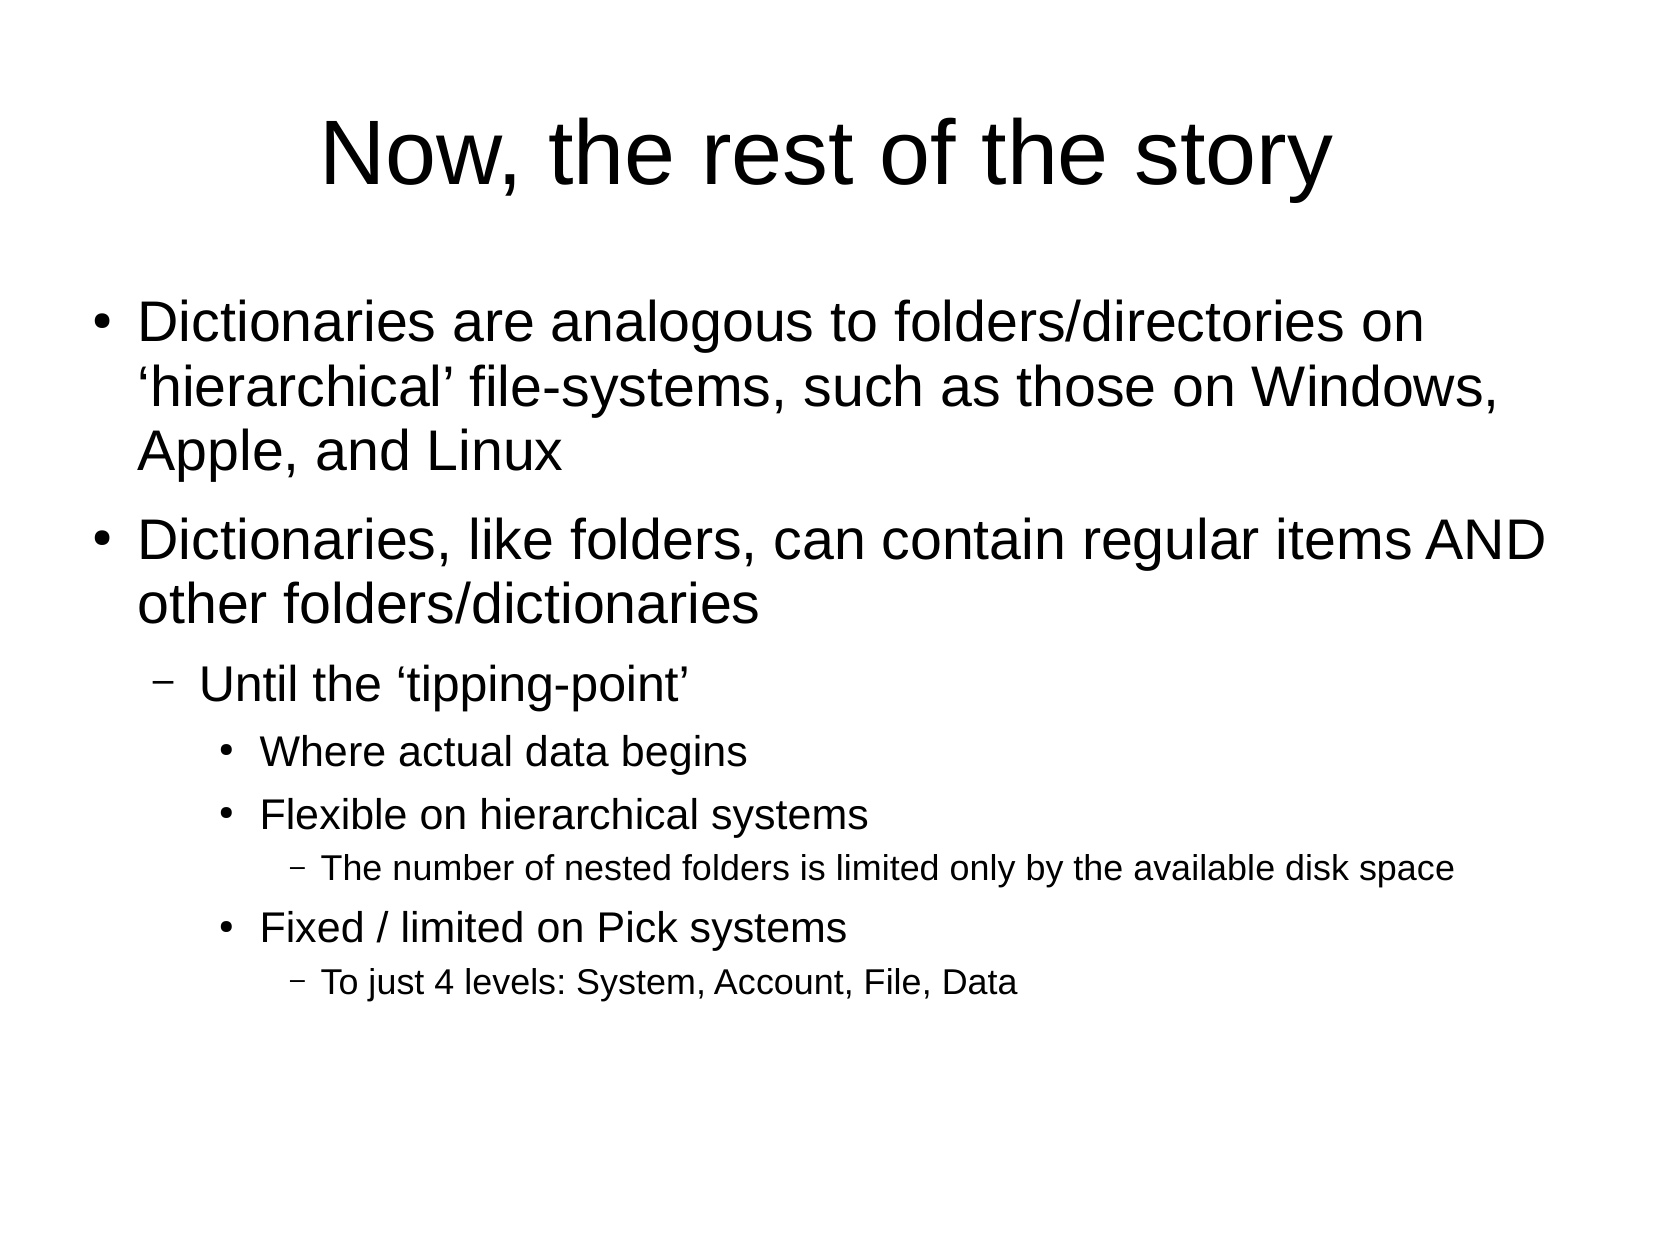

# Now, the rest of the story
Dictionaries are analogous to folders/directories on ‘hierarchical’ file-systems, such as those on Windows, Apple, and Linux
Dictionaries, like folders, can contain regular items AND other folders/dictionaries
Until the ‘tipping-point’
Where actual data begins
Flexible on hierarchical systems
The number of nested folders is limited only by the available disk space
Fixed / limited on Pick systems
To just 4 levels: System, Account, File, Data